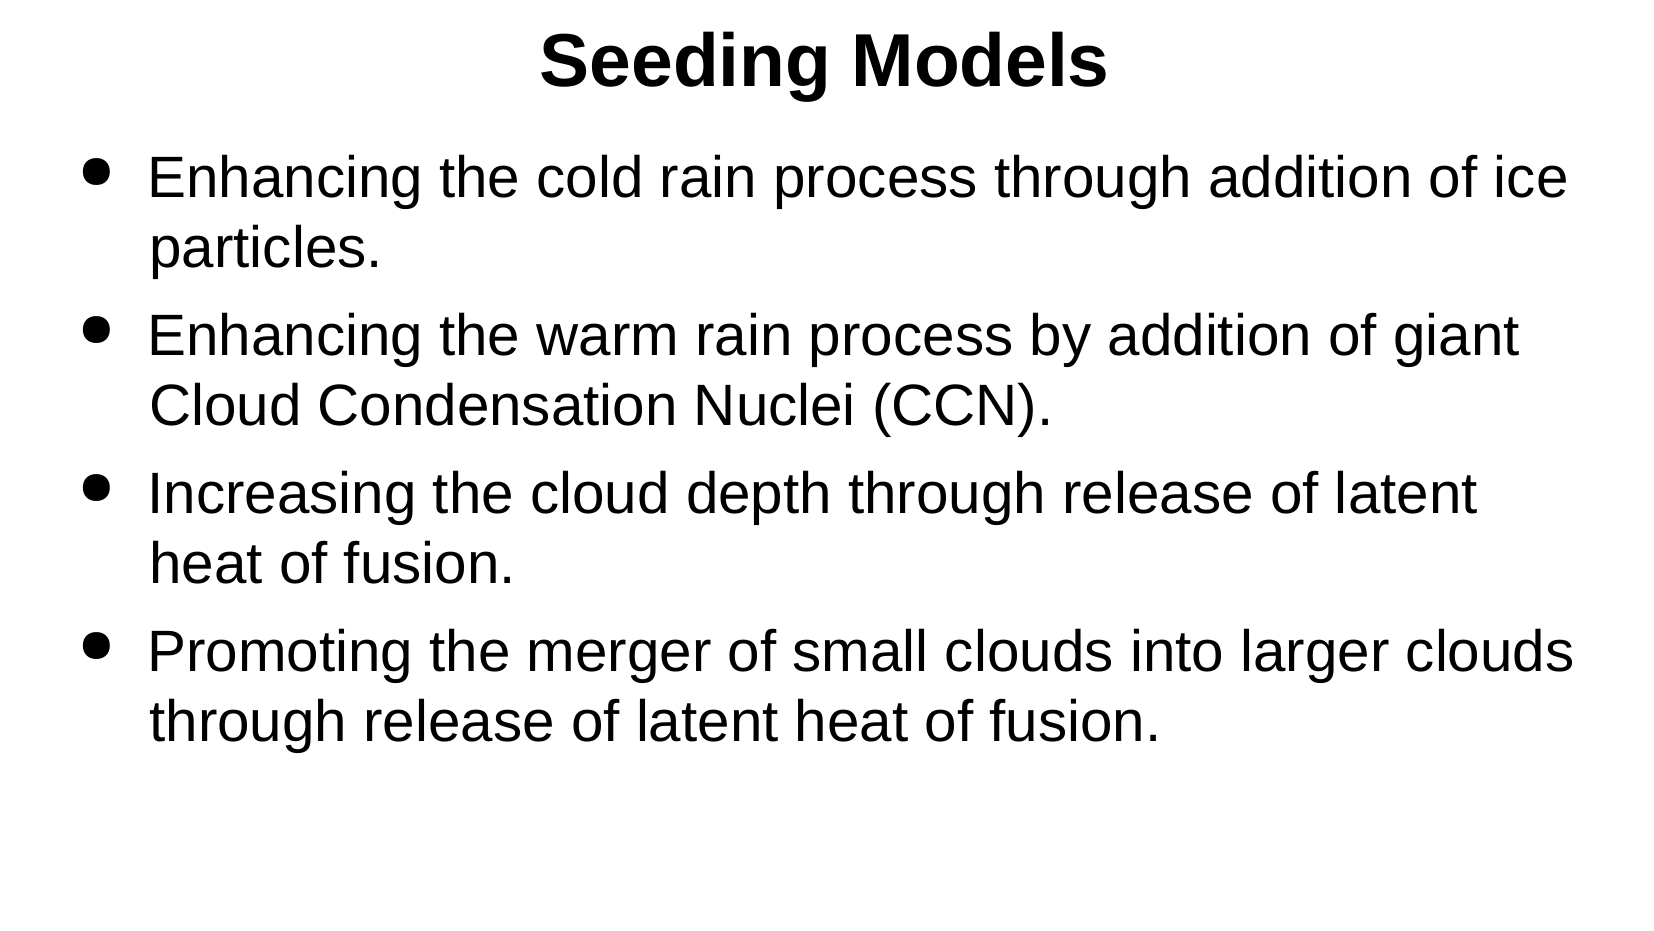

# Seeding Models
 Enhancing the cold rain process through addition of ice particles.
 Enhancing the warm rain process by addition of giant Cloud Condensation Nuclei (CCN).
 Increasing the cloud depth through release of latent heat of fusion.
 Promoting the merger of small clouds into larger clouds through release of latent heat of fusion.